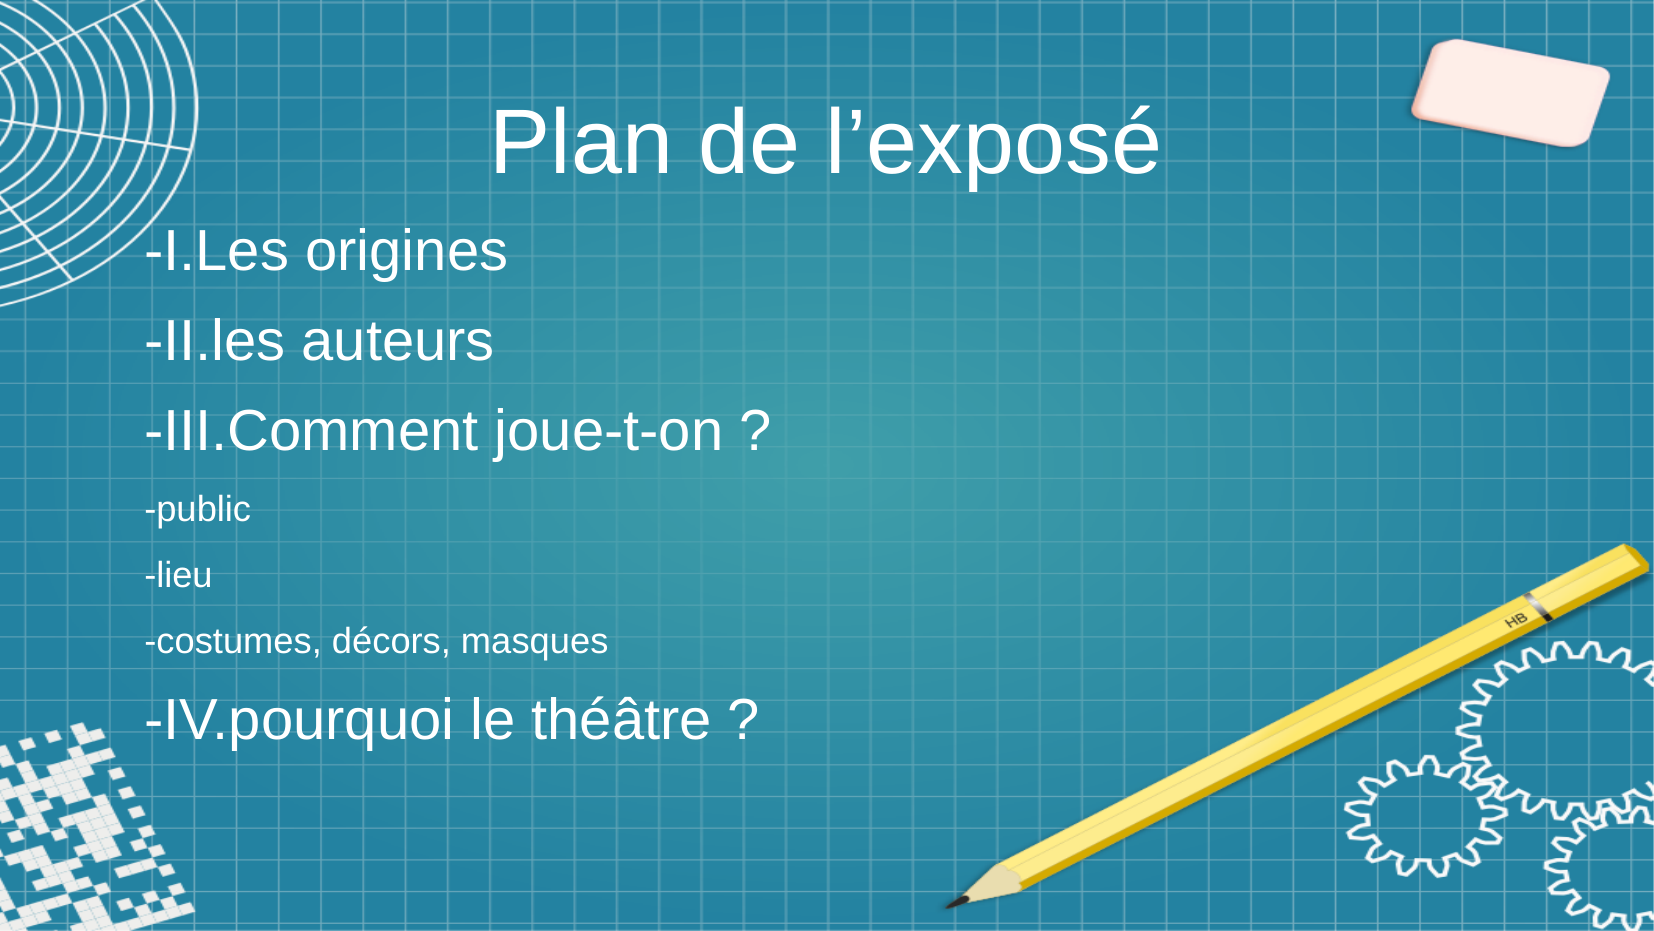

# Plan de l’exposé
-I.Les origines
-II.les auteurs
-III.Comment joue-t-on ?
-public
-lieu
-costumes, décors, masques
-IV.pourquoi le théâtre ?